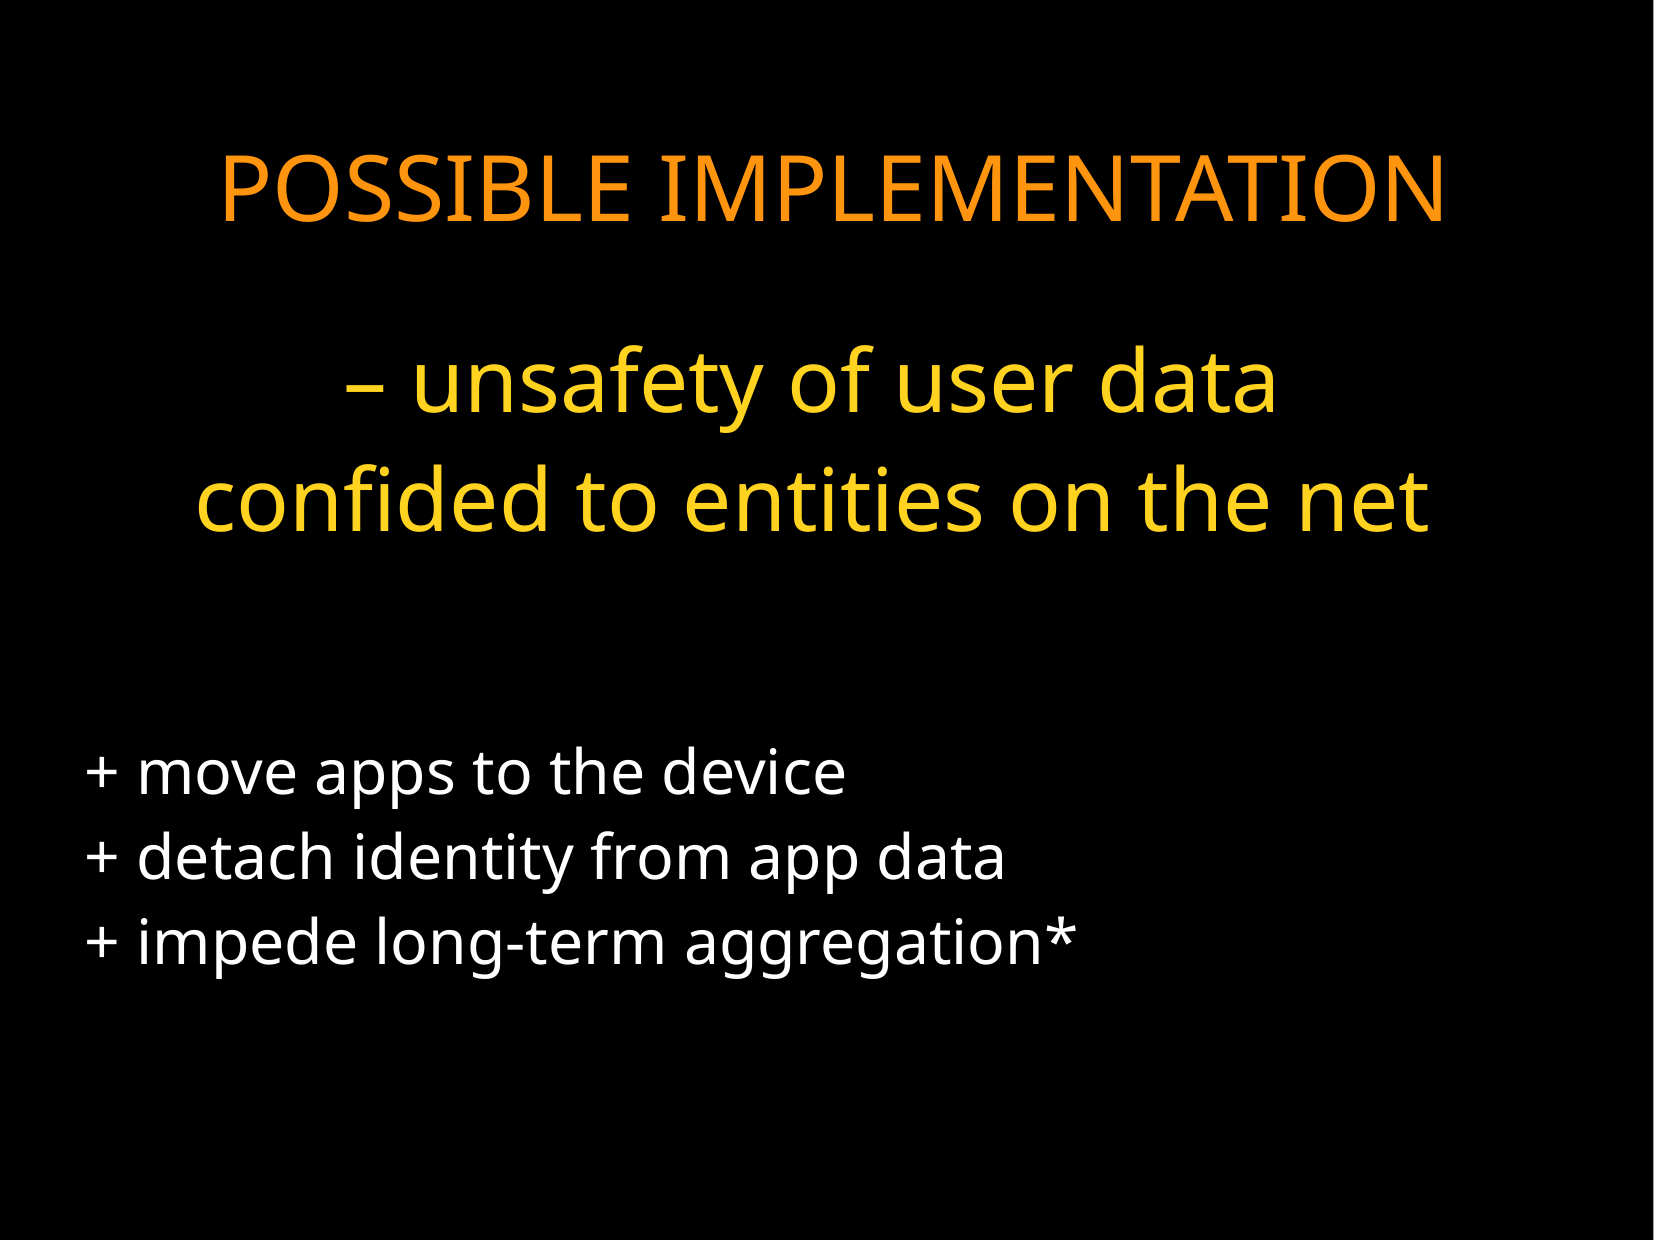

# POSSIBLE IMPLEMENTATION
– unsafety of user data
confided to entities on the net
+ move apps to the device
+ detach identity from app data
+ impede long-term aggregation*